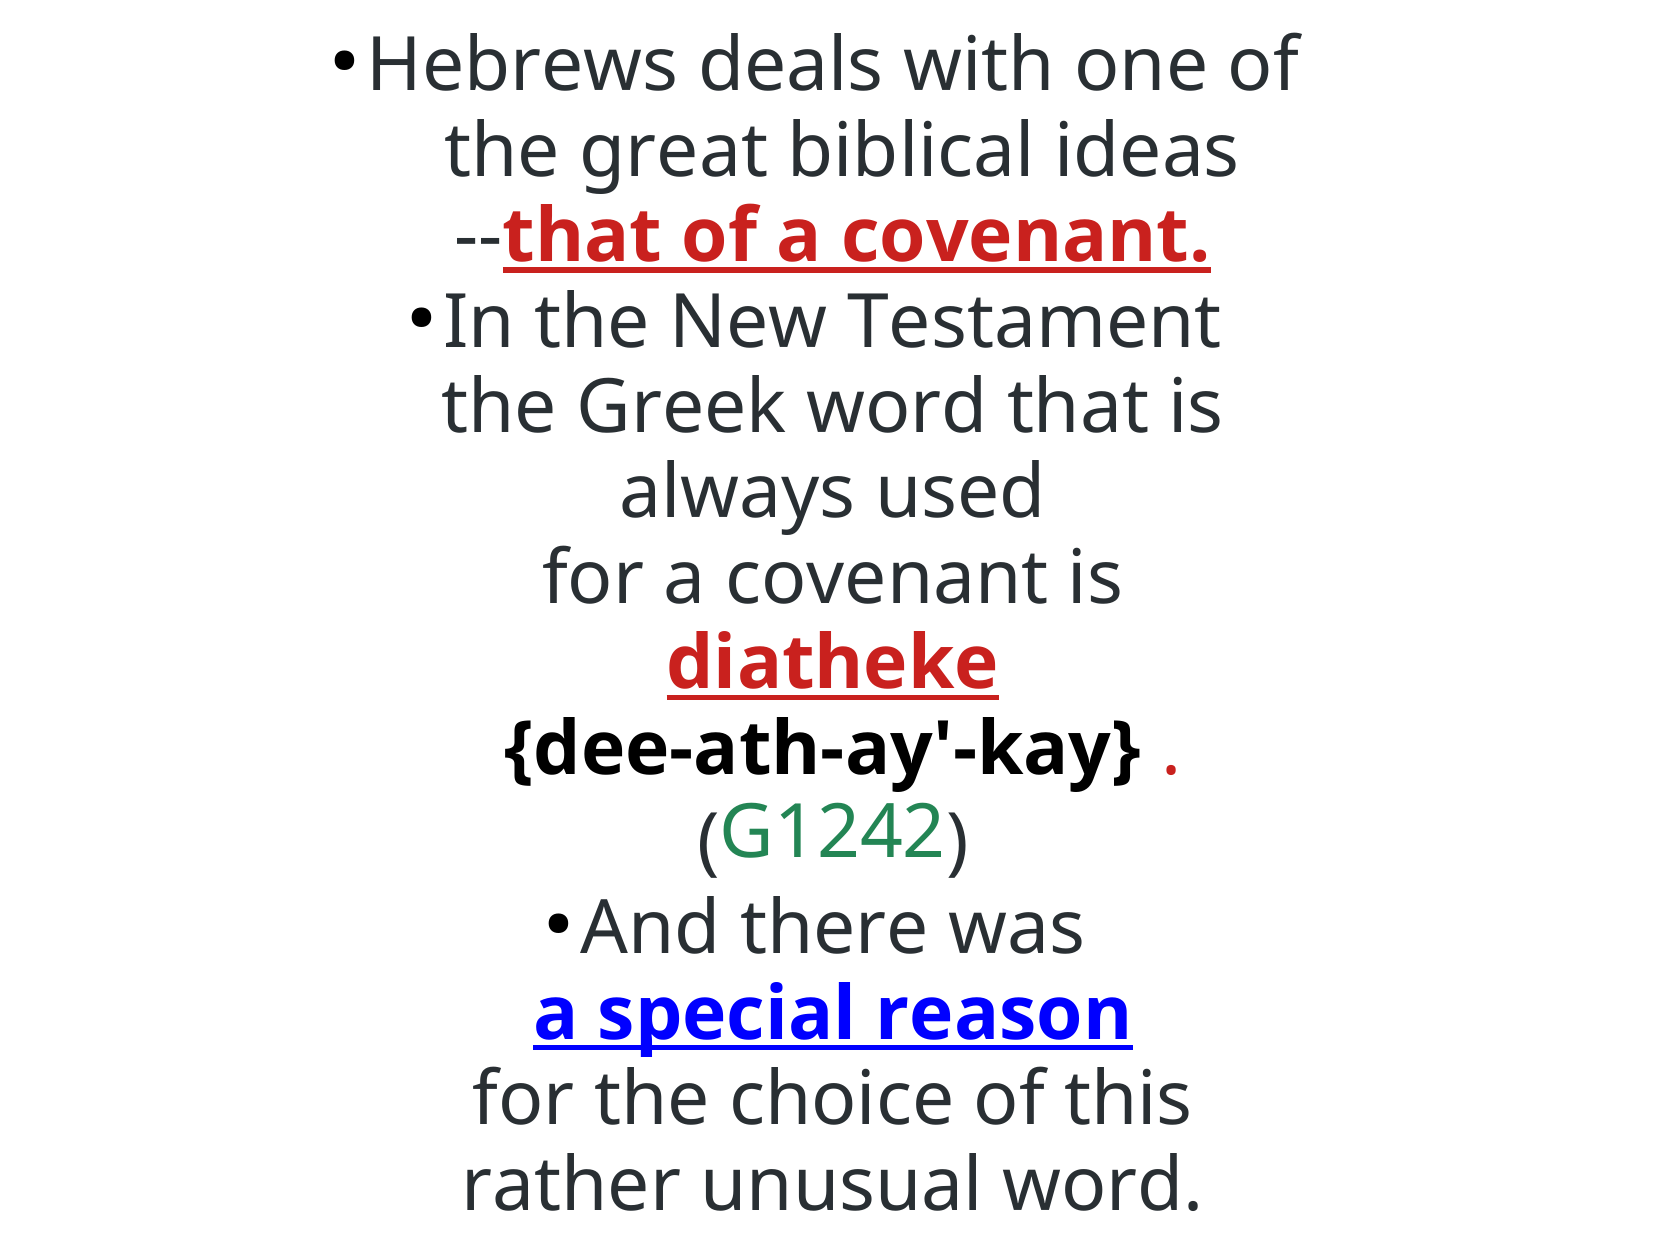

Hebrews deals with one of
the great biblical ideas
--that of a covenant.
In the New Testament
the Greek word that is
always used
for a covenant is
diatheke
{dee-ath-ay'-kay} .
(G1242)
And there was
a special reason
for the choice of this
rather unusual word.
23